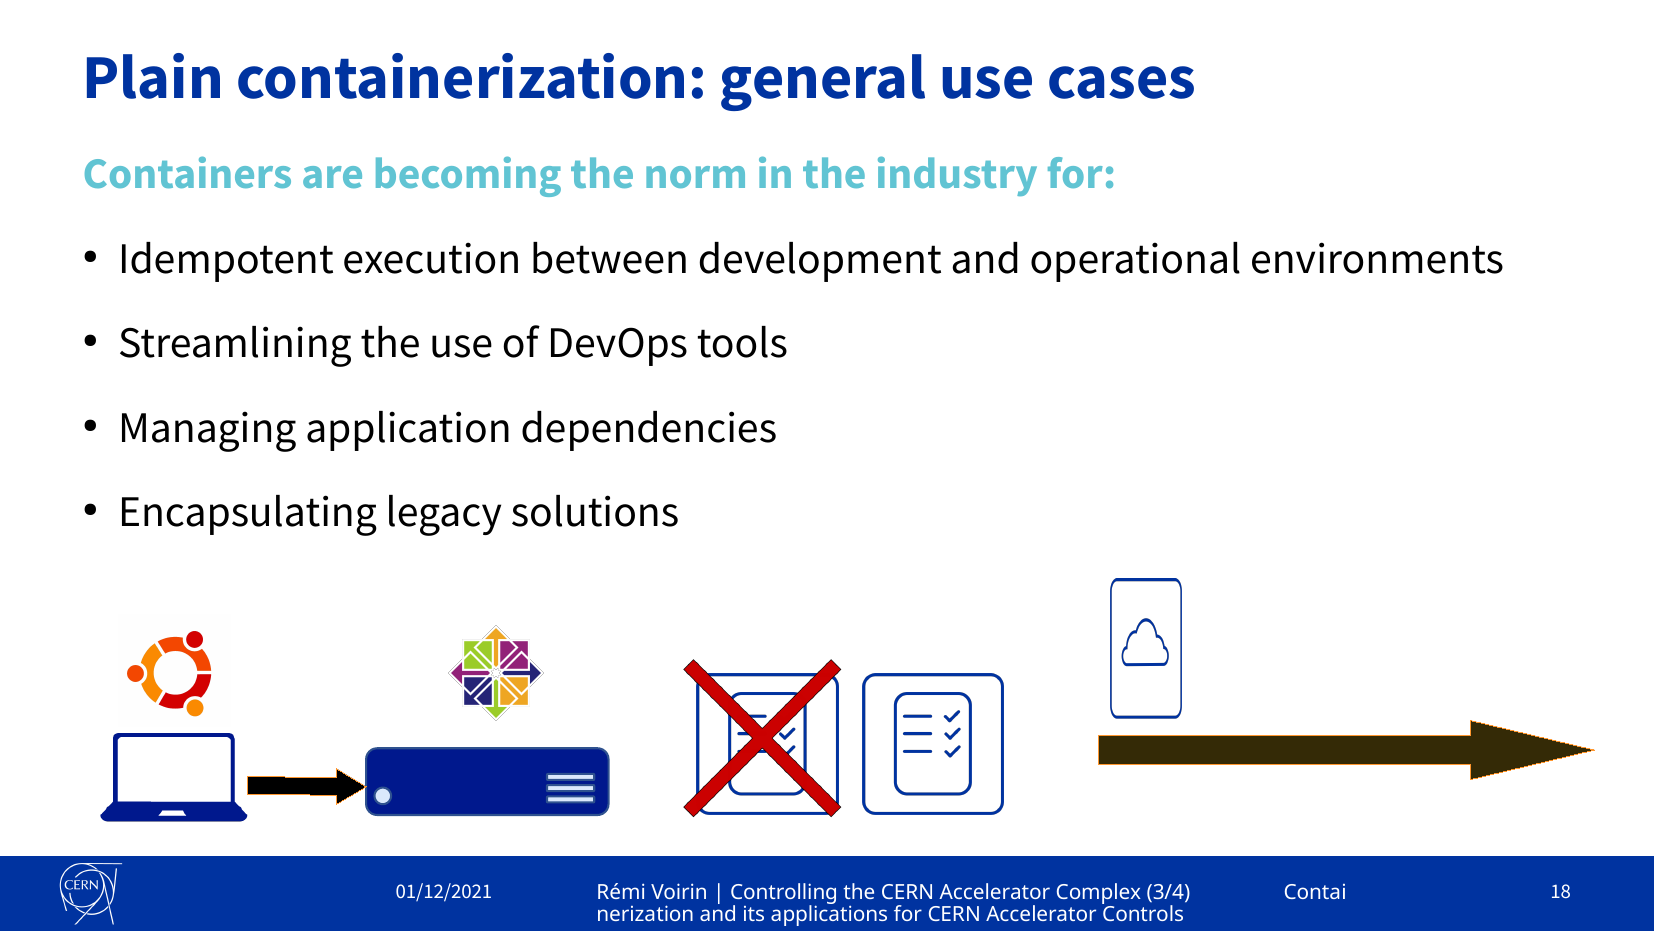

# Plain containerization: general use cases
Containers are becoming the norm in the industry for:
Idempotent execution between development and operational environments
Streamlining the use of DevOps tools
Managing application dependencies
Encapsulating legacy solutions
01/12/2021
Rémi Voirin | Controlling the CERN Accelerator Complex (3/4) Containerization and its applications for CERN Accelerator Controls
18